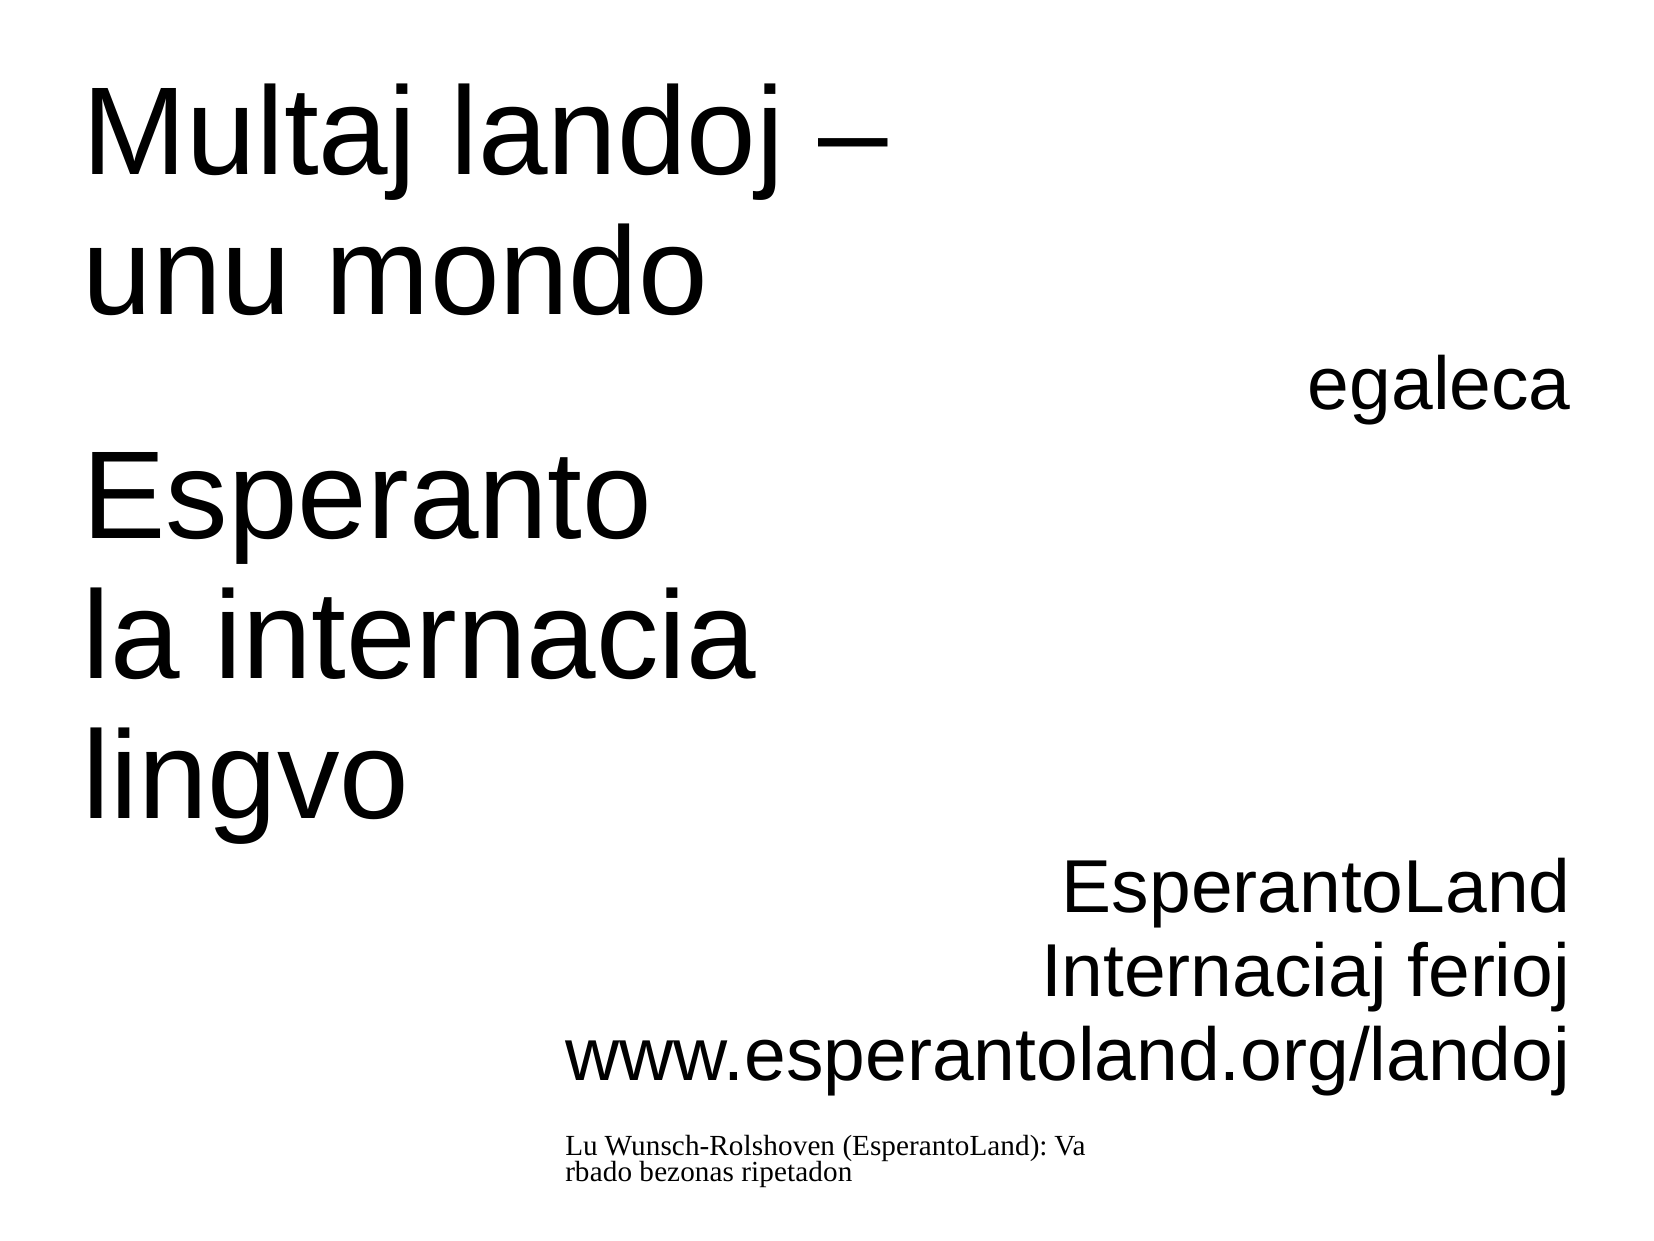

# Multaj landoj –
unu mondo
egaleca
Esperanto
la internacia
lingvo
EsperantoLand
Internaciaj ferioj
www.esperantoland.org/landoj
Lu Wunsch-Rolshoven (EsperantoLand): Varbado bezonas ripetadon